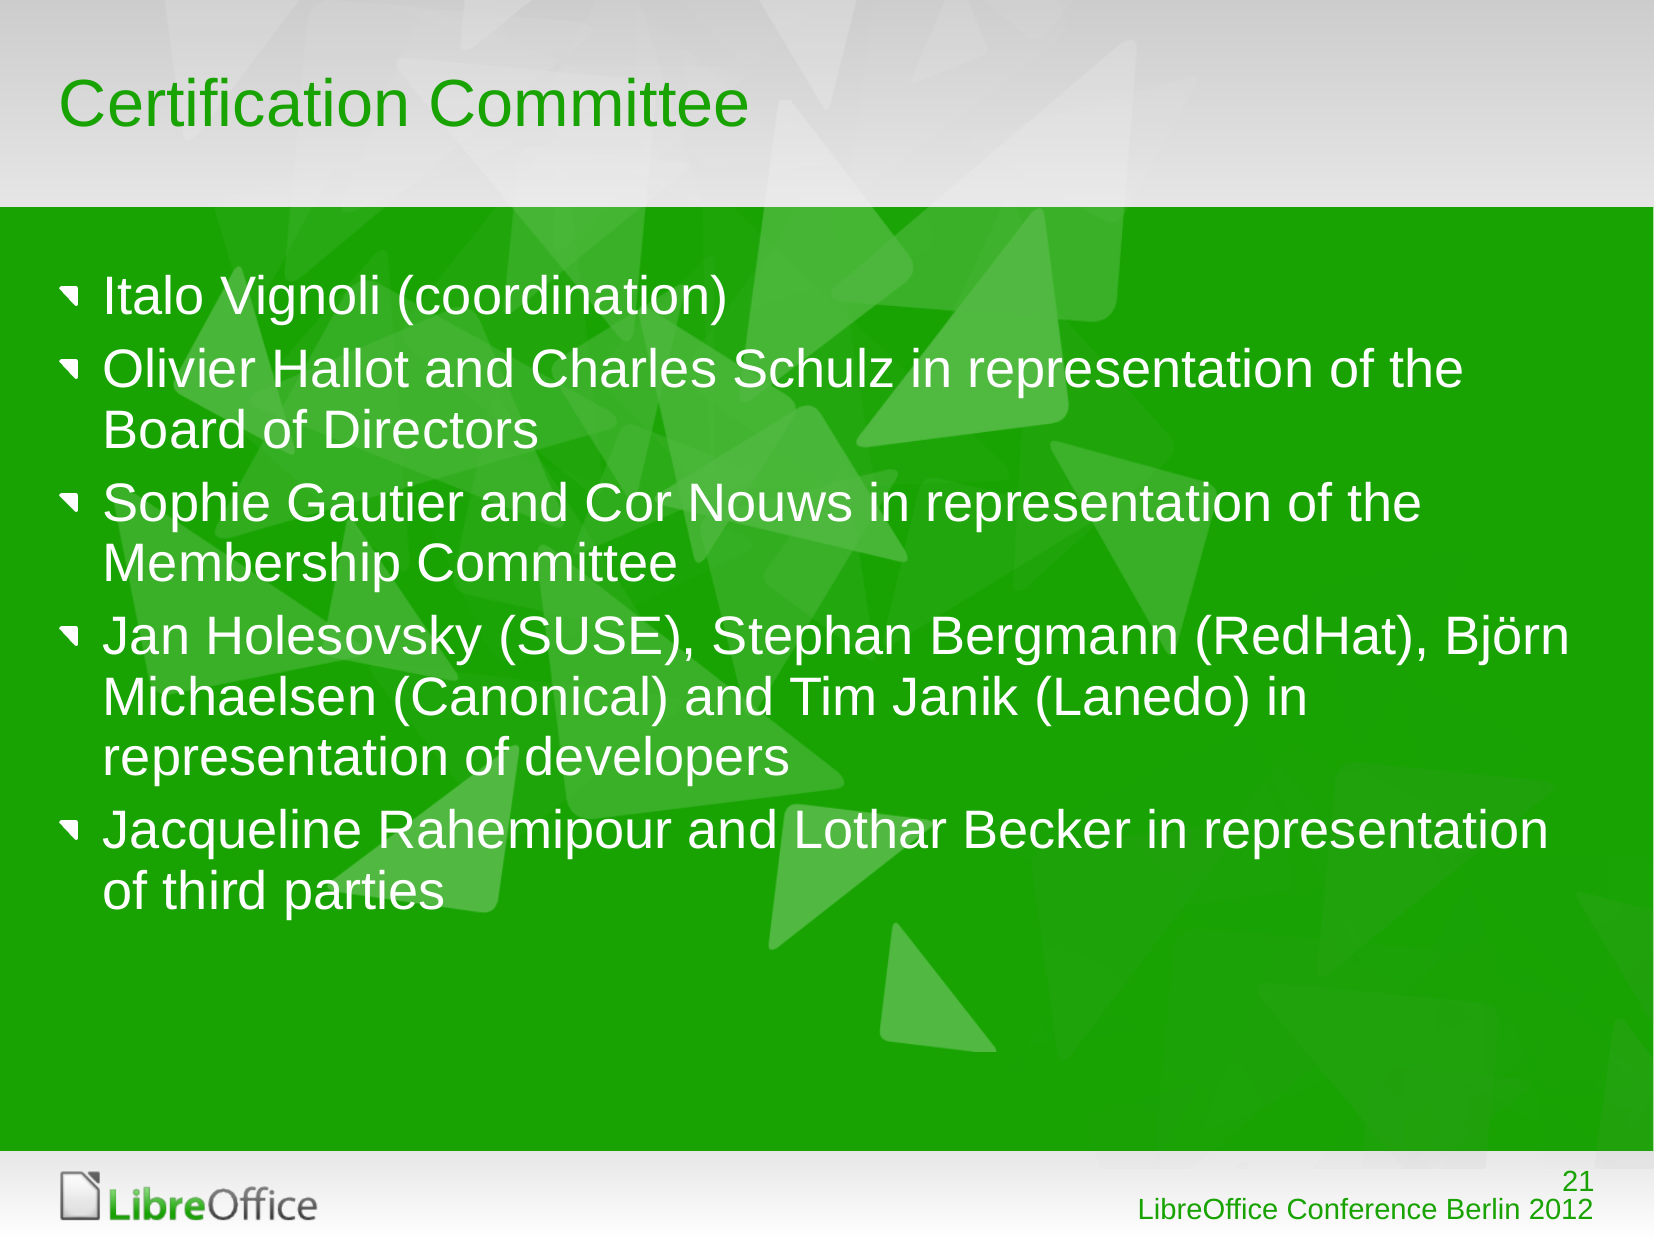

# Certification Committee
Italo Vignoli (coordination)
Olivier Hallot and Charles Schulz in representation of the Board of Directors
Sophie Gautier and Cor Nouws in representation of the Membership Committee
Jan Holesovsky (SUSE), Stephan Bergmann (RedHat), Björn Michaelsen (Canonical) and Tim Janik (Lanedo) in representation of developers
Jacqueline Rahemipour and Lothar Becker in representation of third parties
21
LibreOffice Conference Berlin 2012